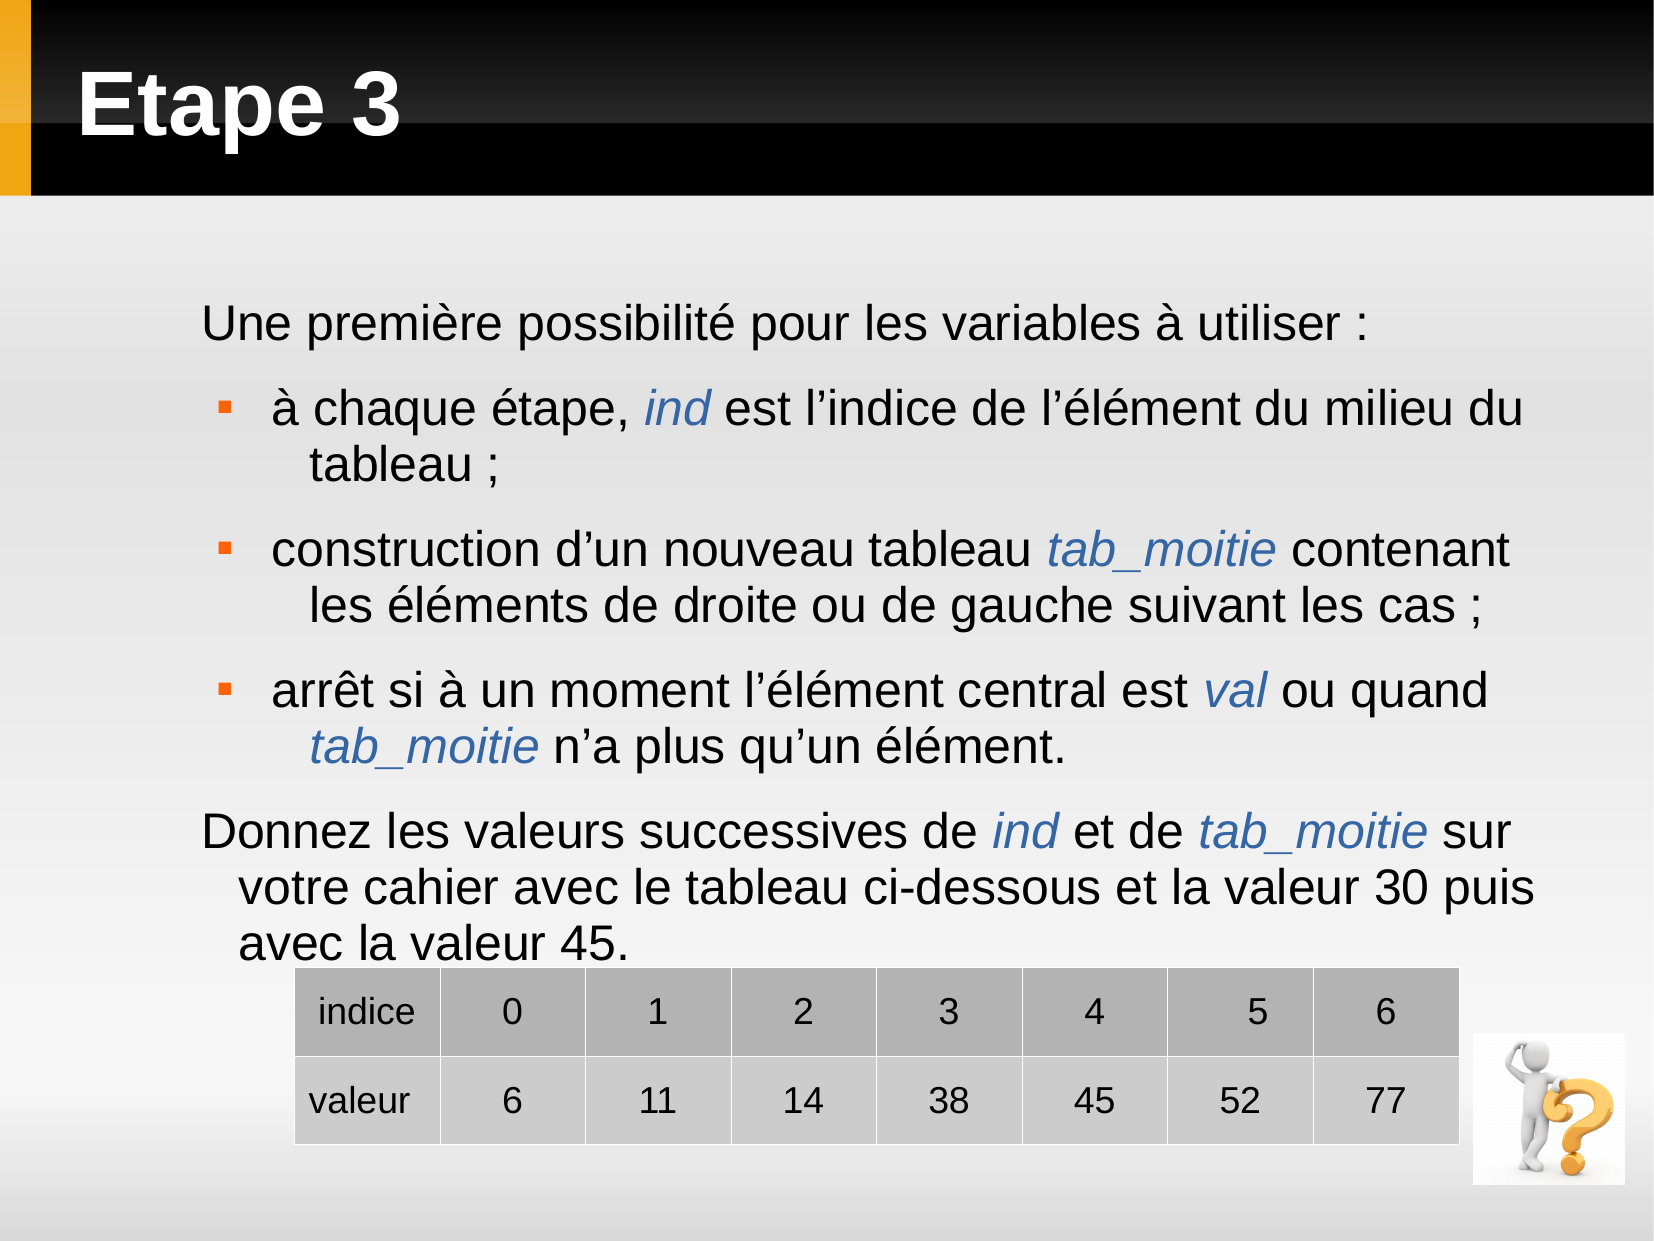

Etape 3
# Une première possibilité pour les variables à utiliser :
à chaque étape, ind est l’indice de l’élément du milieu du tableau ;
construction d’un nouveau tableau tab_moitie contenant les éléments de droite ou de gauche suivant les cas ;
arrêt si à un moment l’élément central est val ou quand tab_moitie n’a plus qu’un élément.
Donnez les valeurs successives de ind et de tab_moitie sur votre cahier avec le tableau ci-dessous et la valeur 30 puis avec la valeur 45.
| indice | 0 | 1 | 2 | 3 | 4 | 5 | 6 |
| --- | --- | --- | --- | --- | --- | --- | --- |
| valeur | 6 | 11 | 14 | 38 | 45 | 52 | 77 |